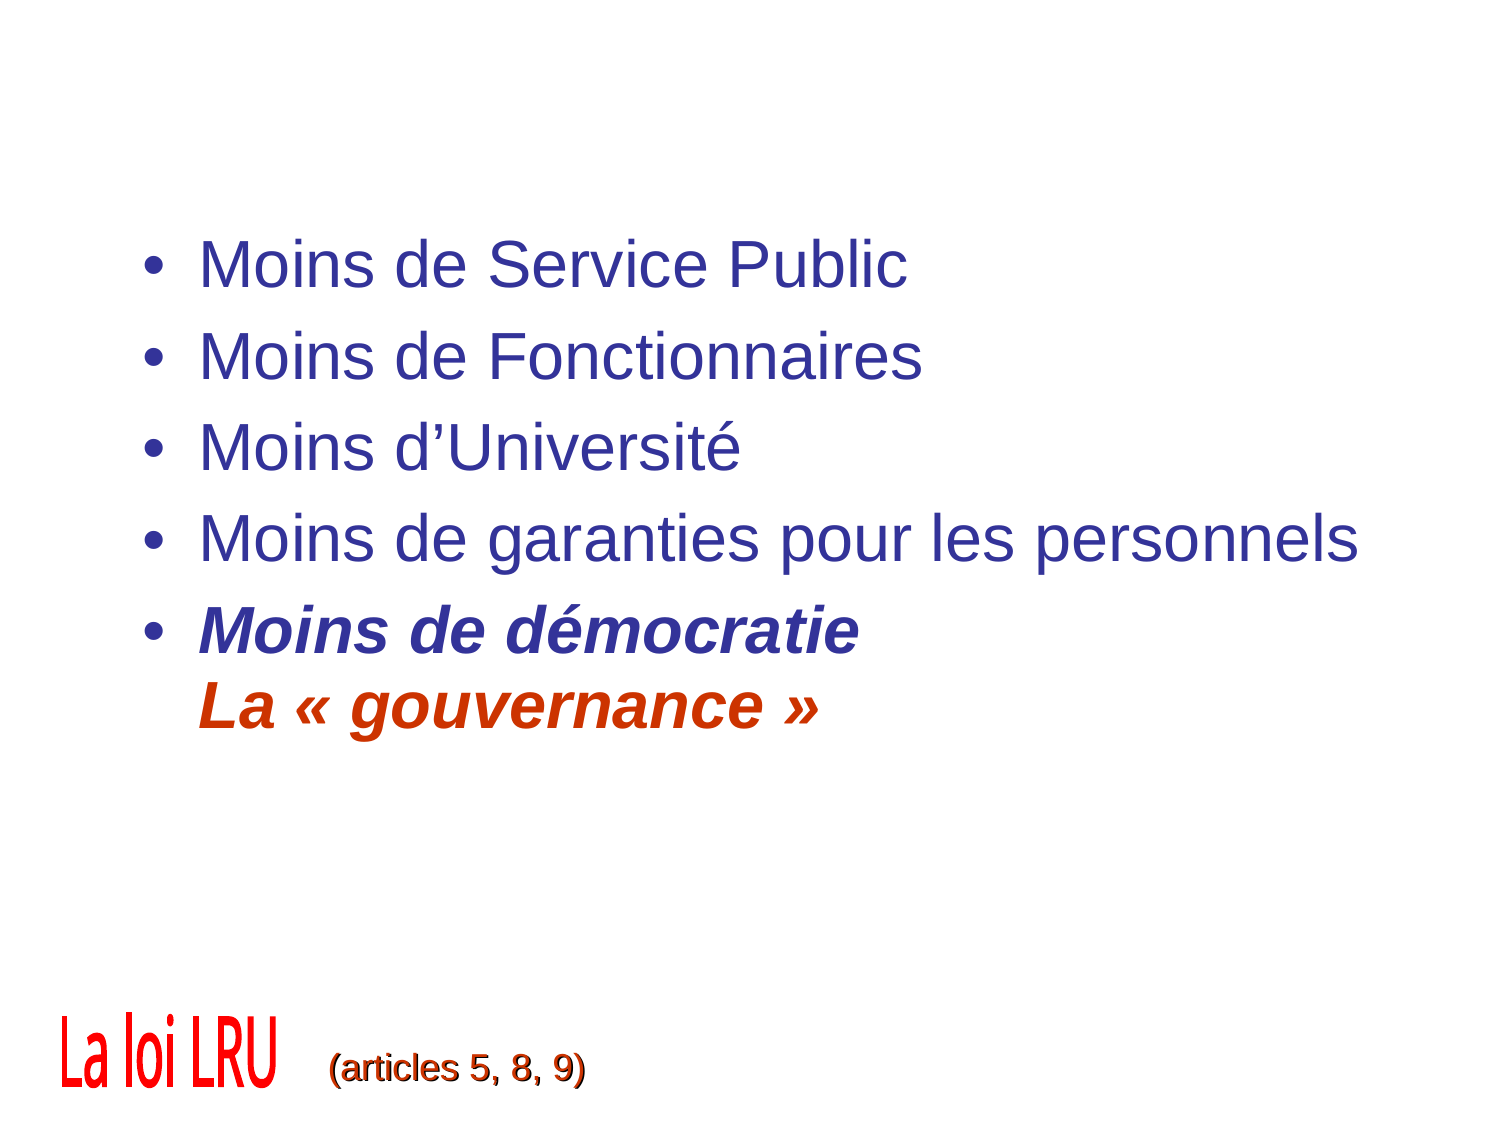

# Moins de Service Public
Moins de Fonctionnaires
Moins d’Université
Moins de garanties pour les personnels
Moins de démocratie
La « gouvernance »
La loi LRU
(articles 5, 8, 9)